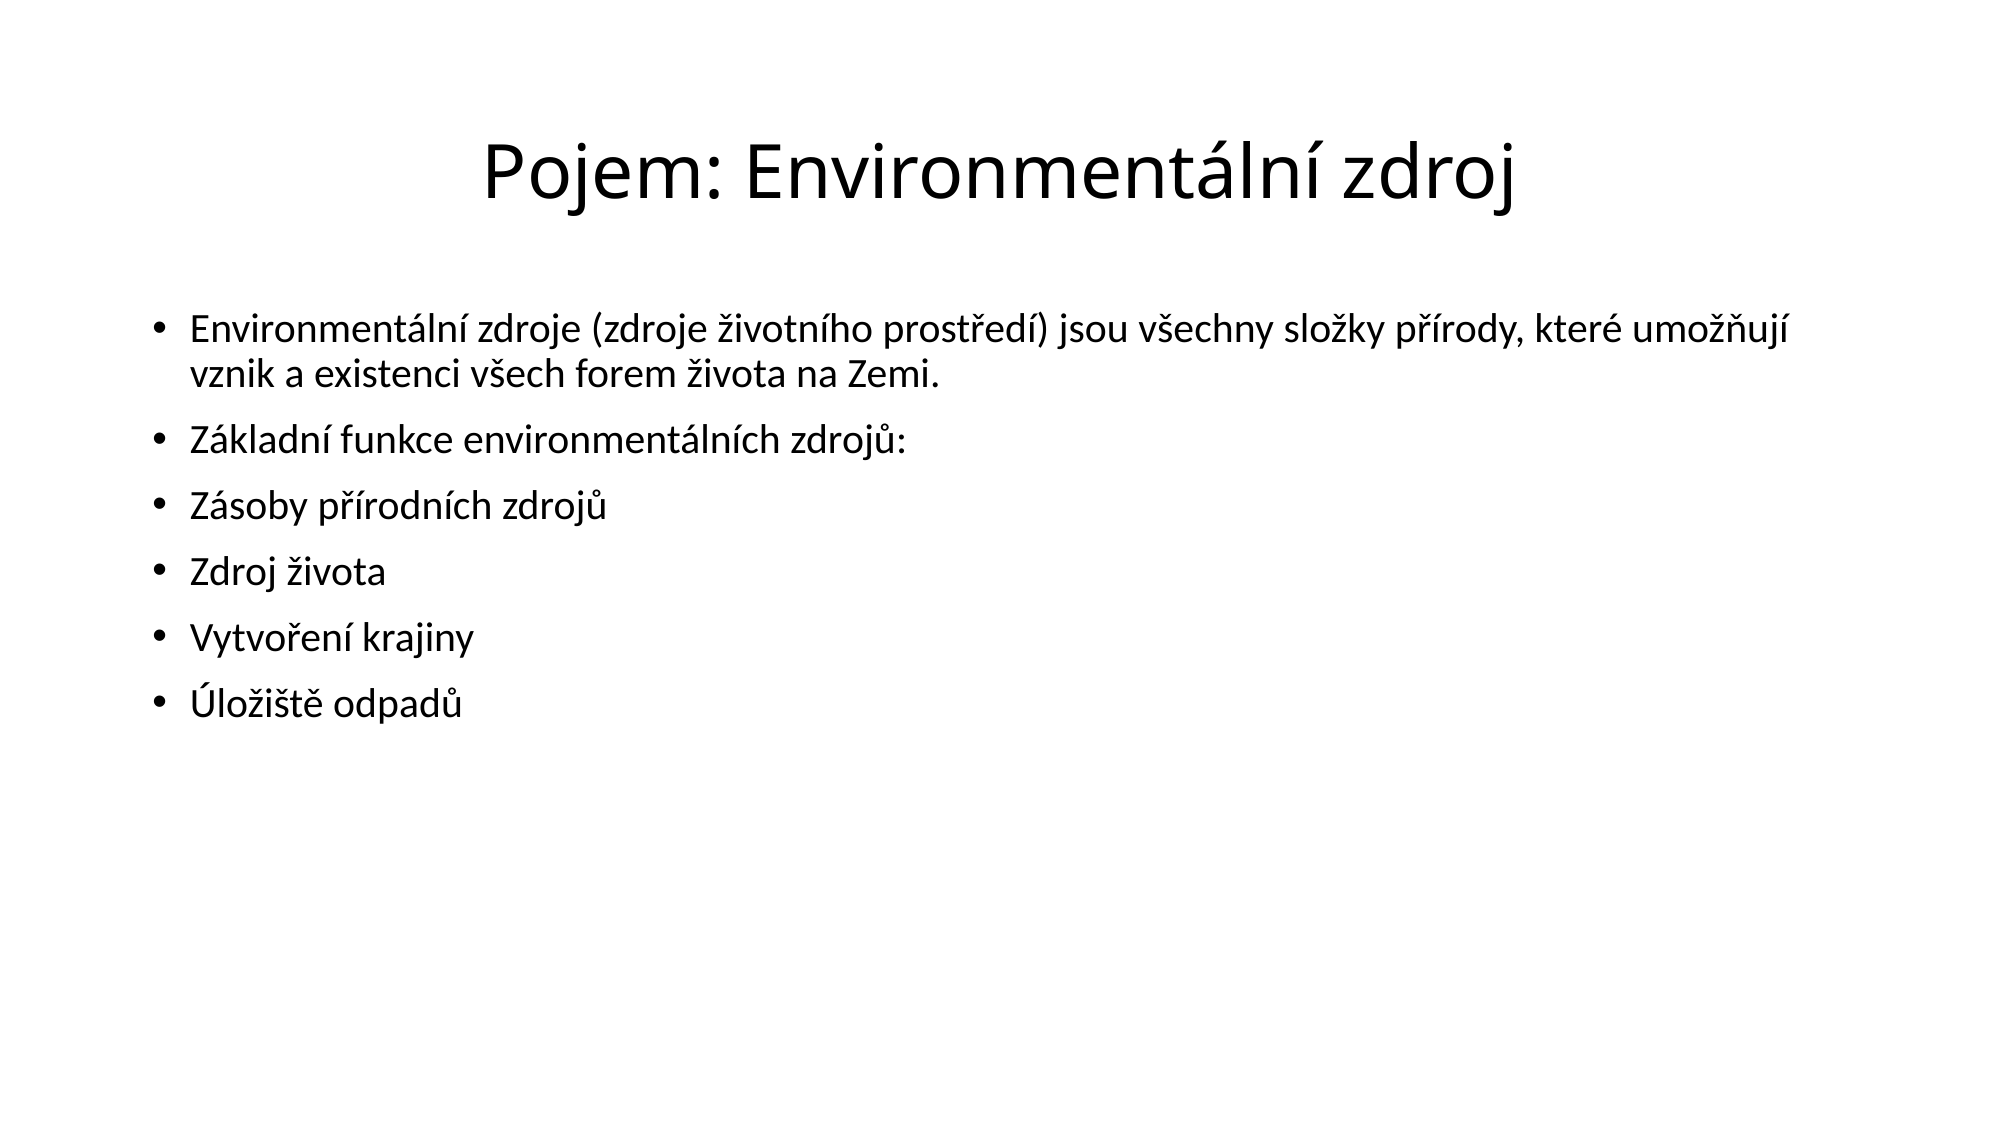

# Pojem: Environmentální zdroj
Environmentální zdroje (zdroje životního prostředí) jsou všechny složky přírody, které umožňují vznik a existenci všech forem života na Zemi.
Základní funkce environmentálních zdrojů:
Zásoby přírodních zdrojů
Zdroj života
Vytvoření krajiny
Úložiště odpadů